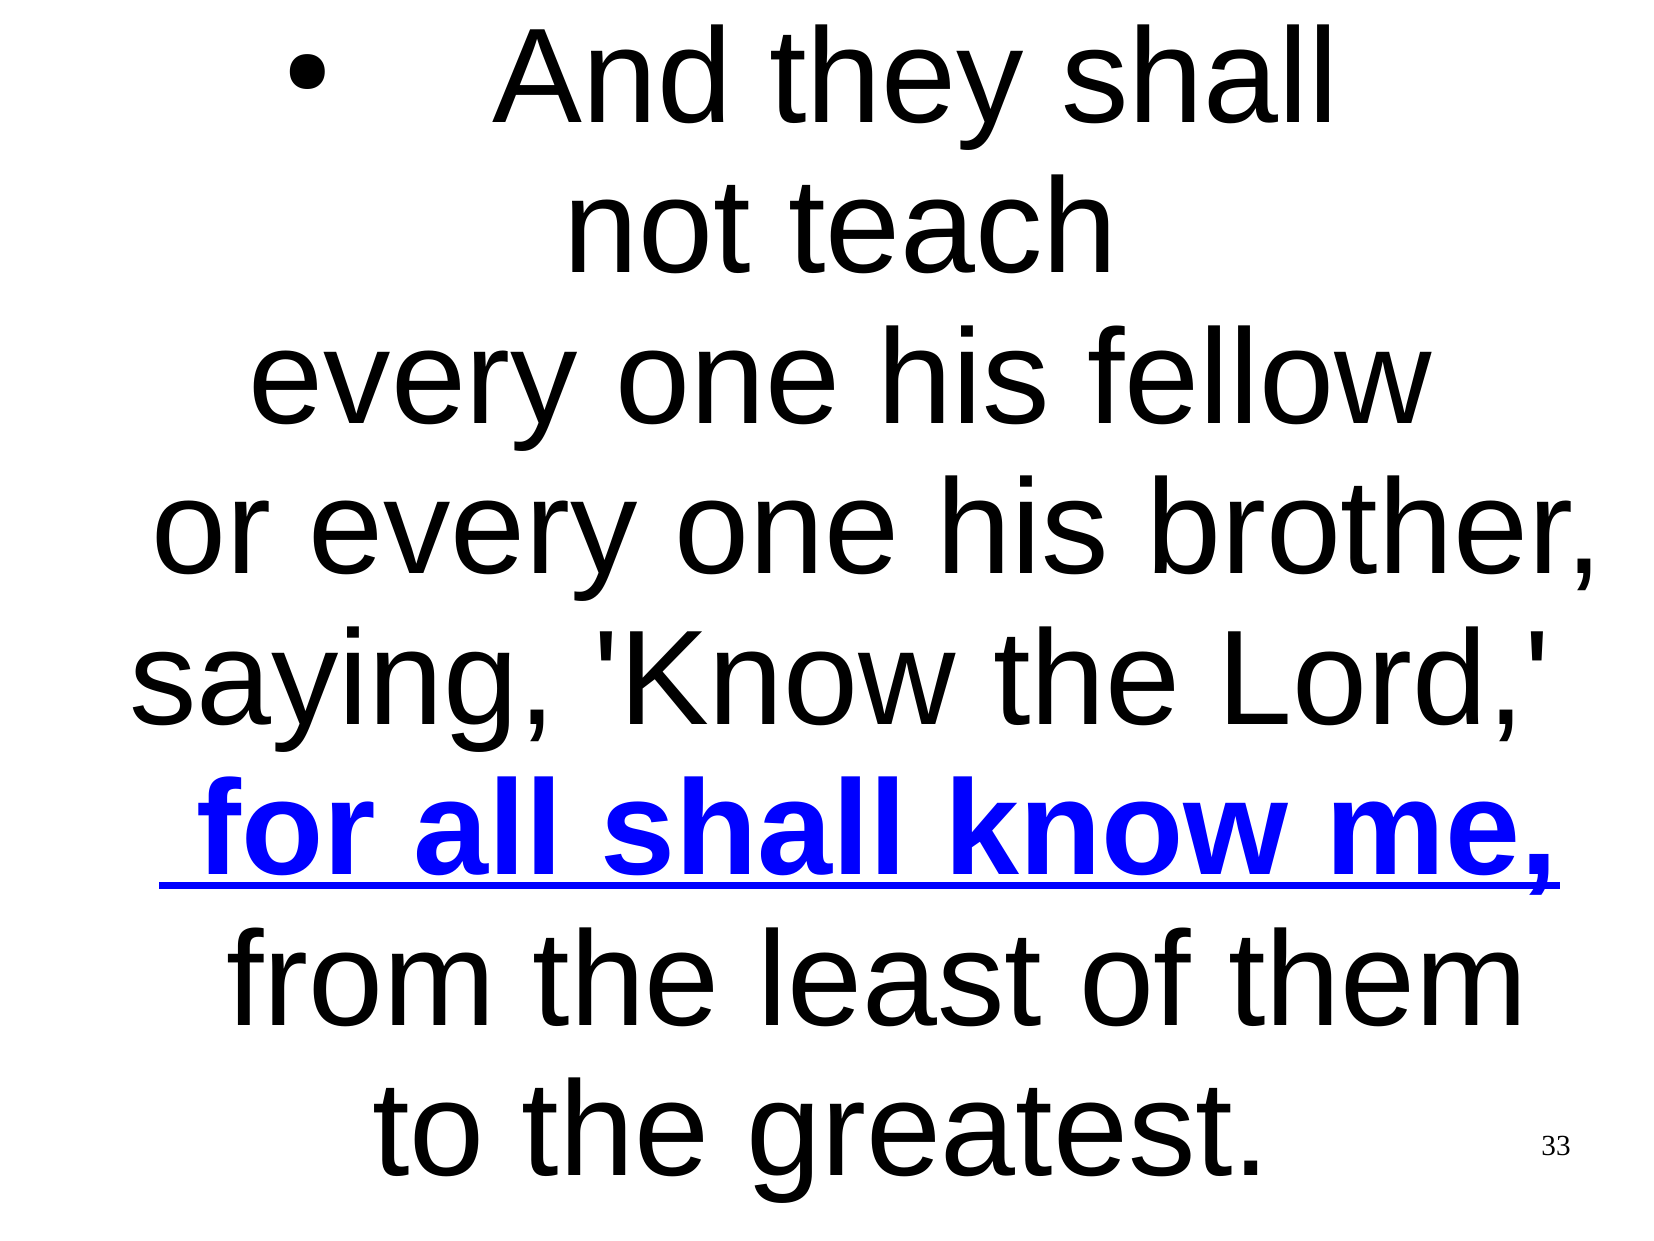

# And they shall not teach every one his fellow or every one his brother, saying, 'Know the Lord,' for all shall know me, from the least of them to the greatest.
33